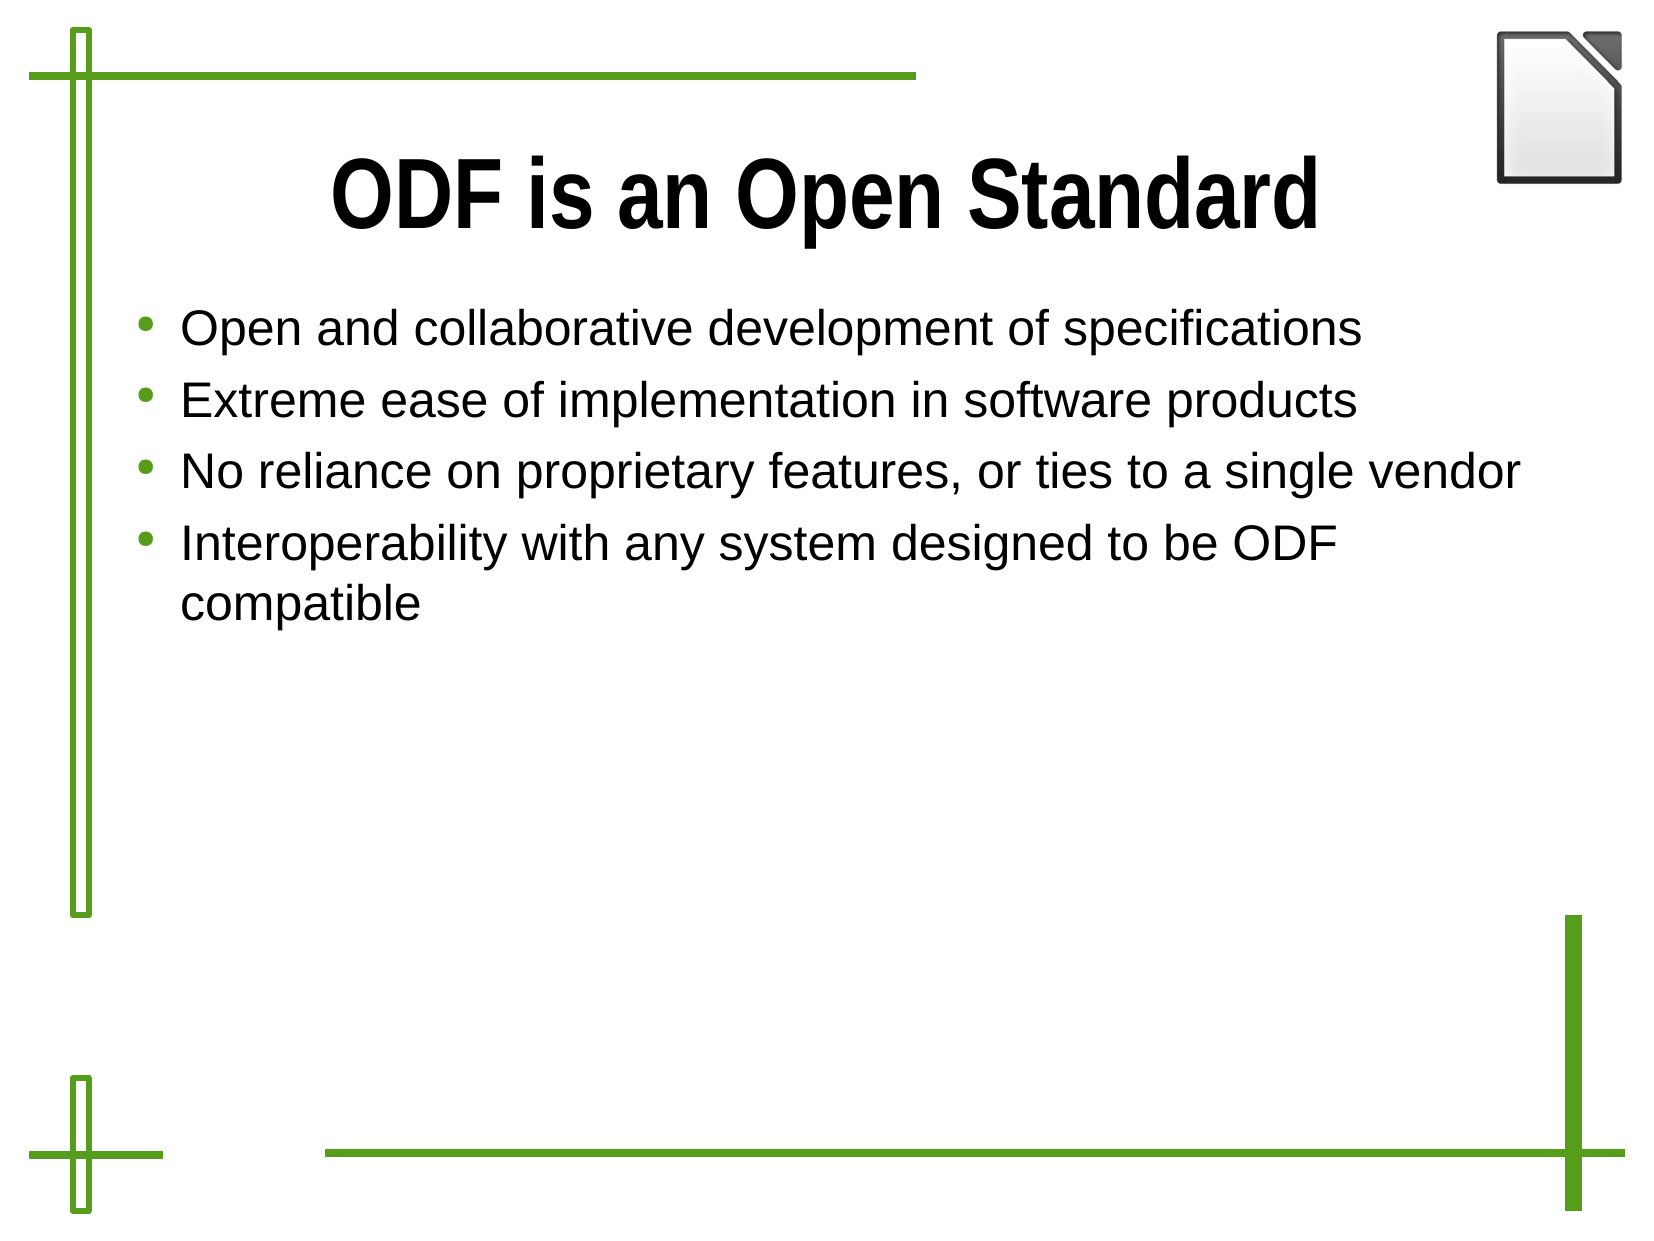

# ODF is an Open Standard
Open and collaborative development of specifications
Extreme ease of implementation in software products
No reliance on proprietary features, or ties to a single vendor
Interoperability with any system designed to be ODF compatible